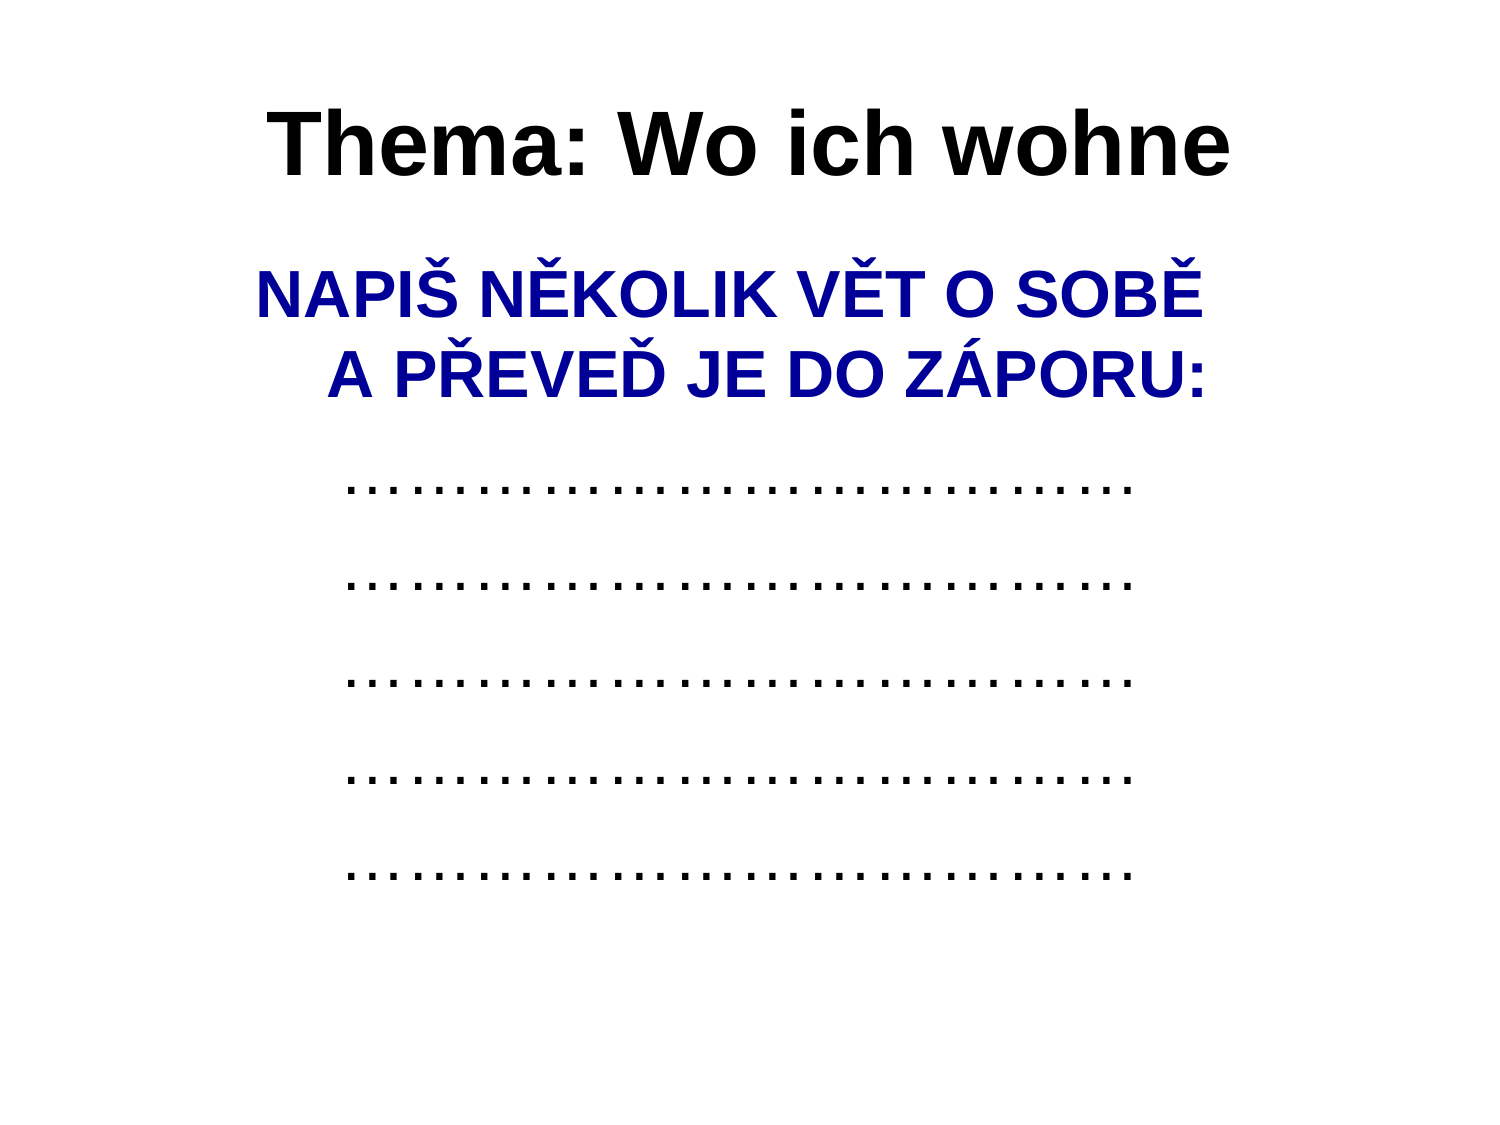

# Thema: Wo ich wohne
NAPIŠ NĚKOLIK VĚT O SOBĚ
A PŘEVEĎ JE DO ZÁPORU:
………………………………
………………………………
………………………………
………………………………
………………………………